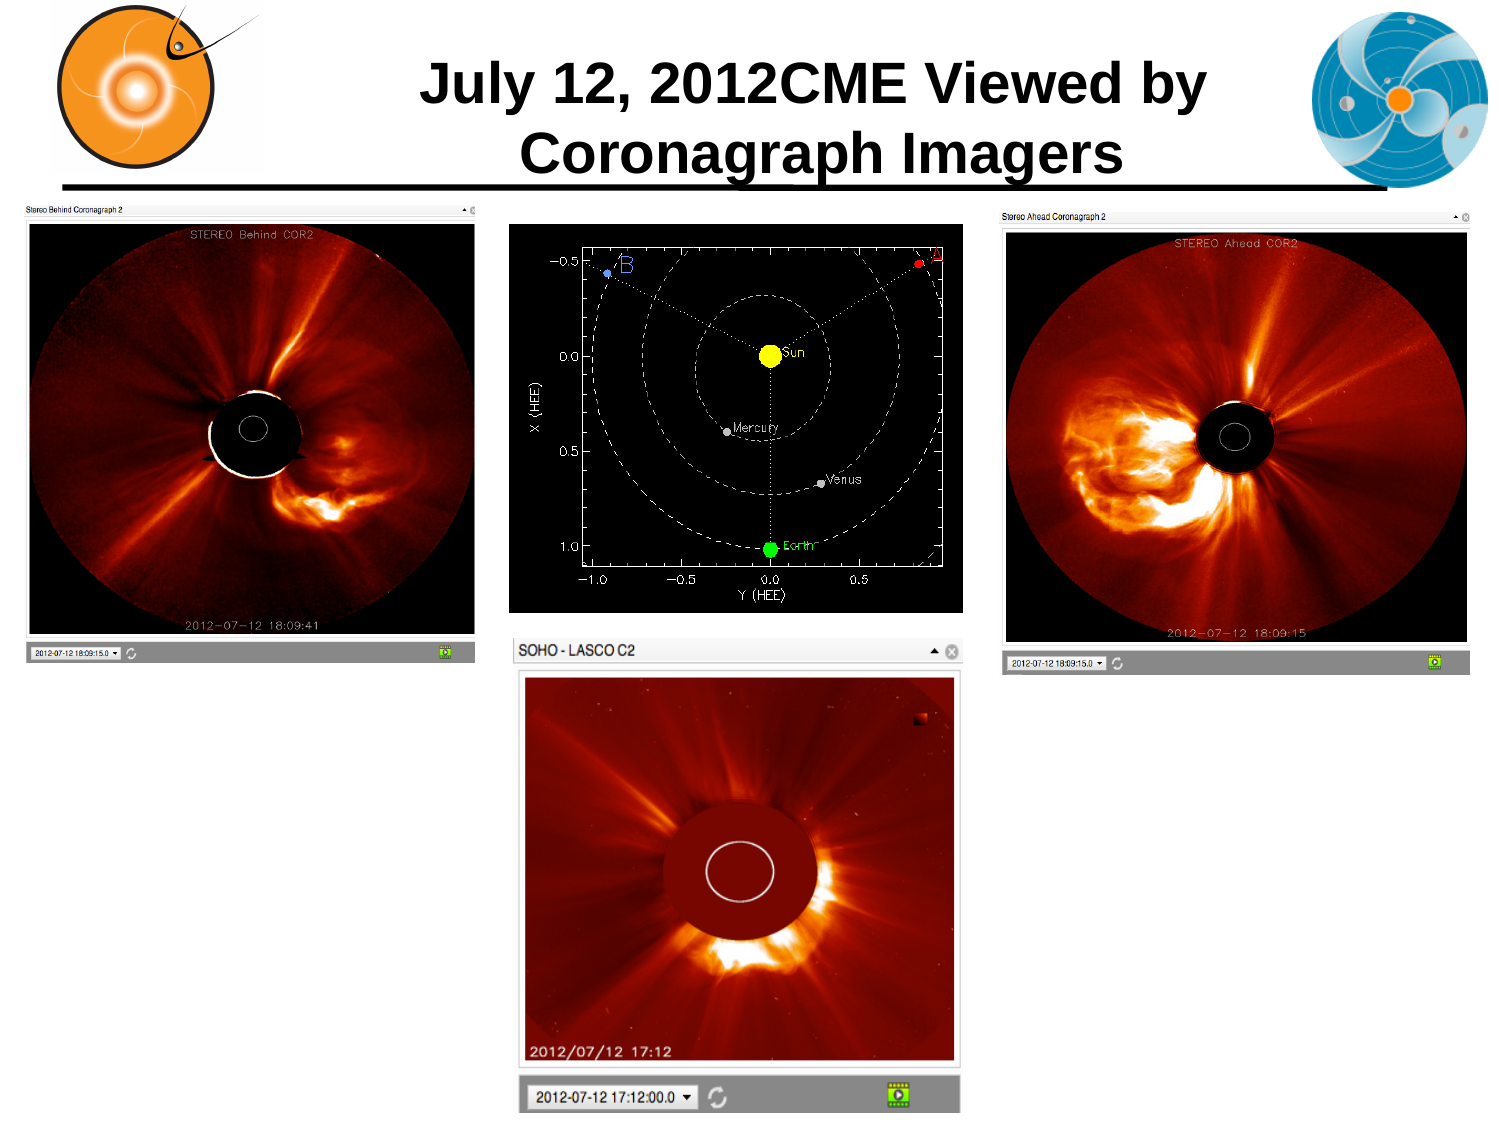

July 12, 2012CME Viewed by
Coronagraph Imagers